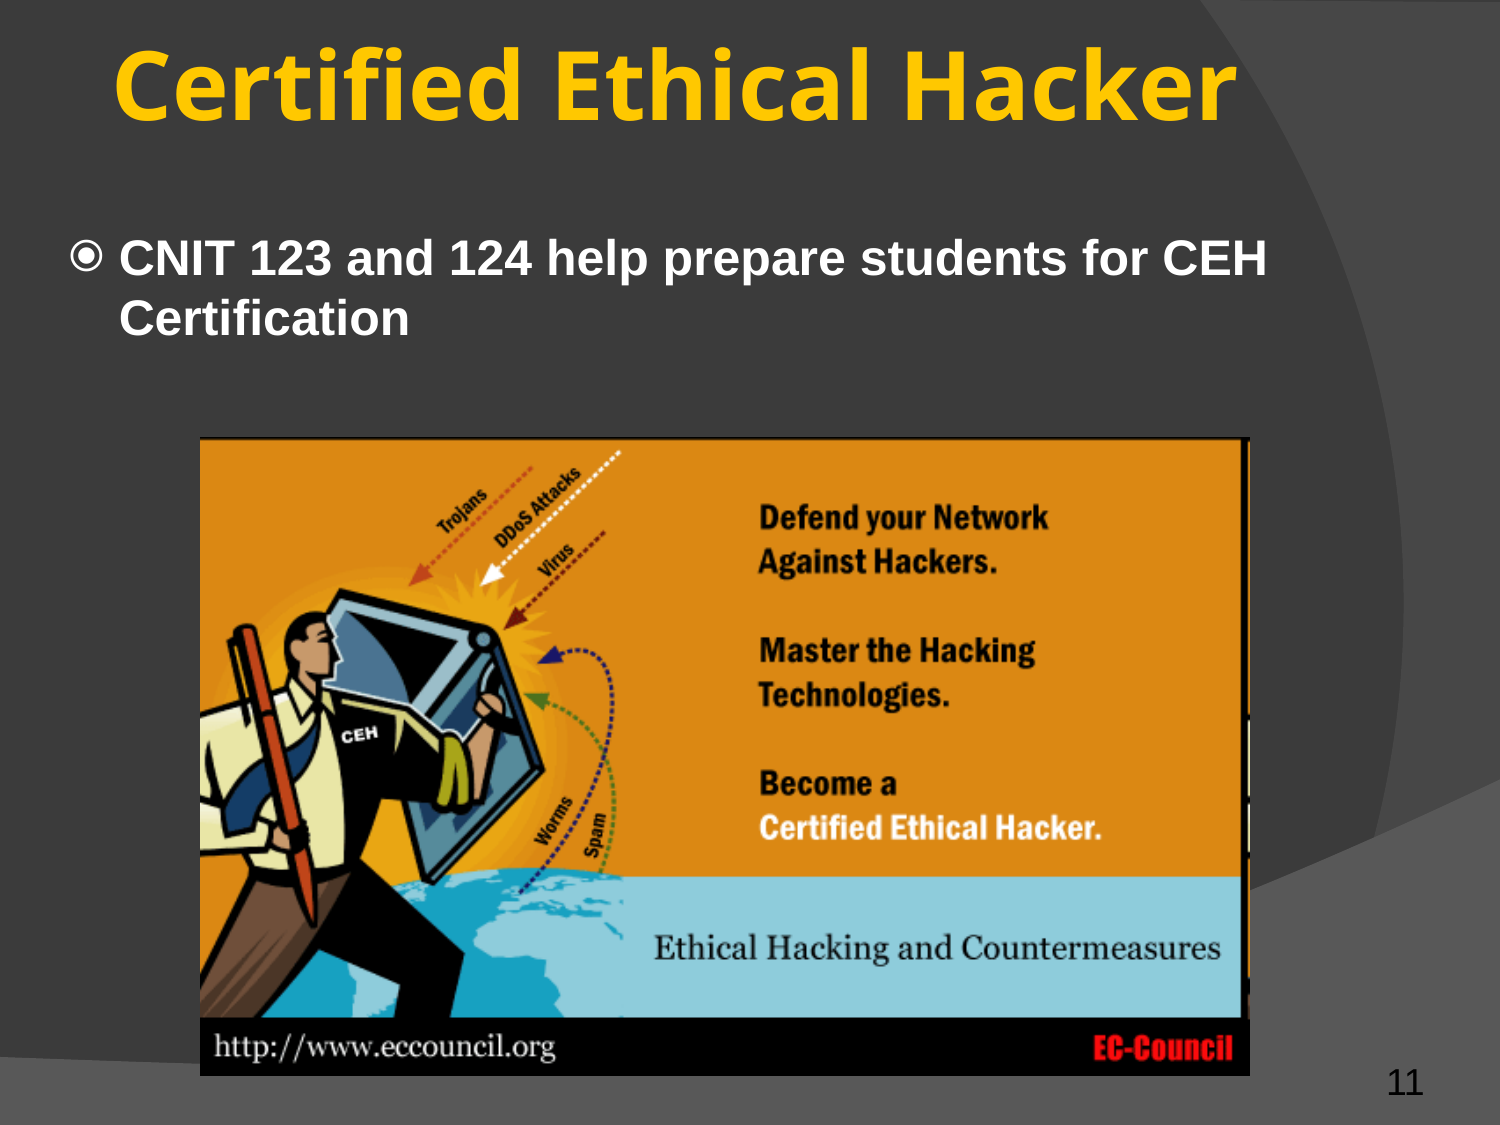

# Certified Ethical Hacker
CNIT 123 and 124 help prepare students for CEH Certification
11